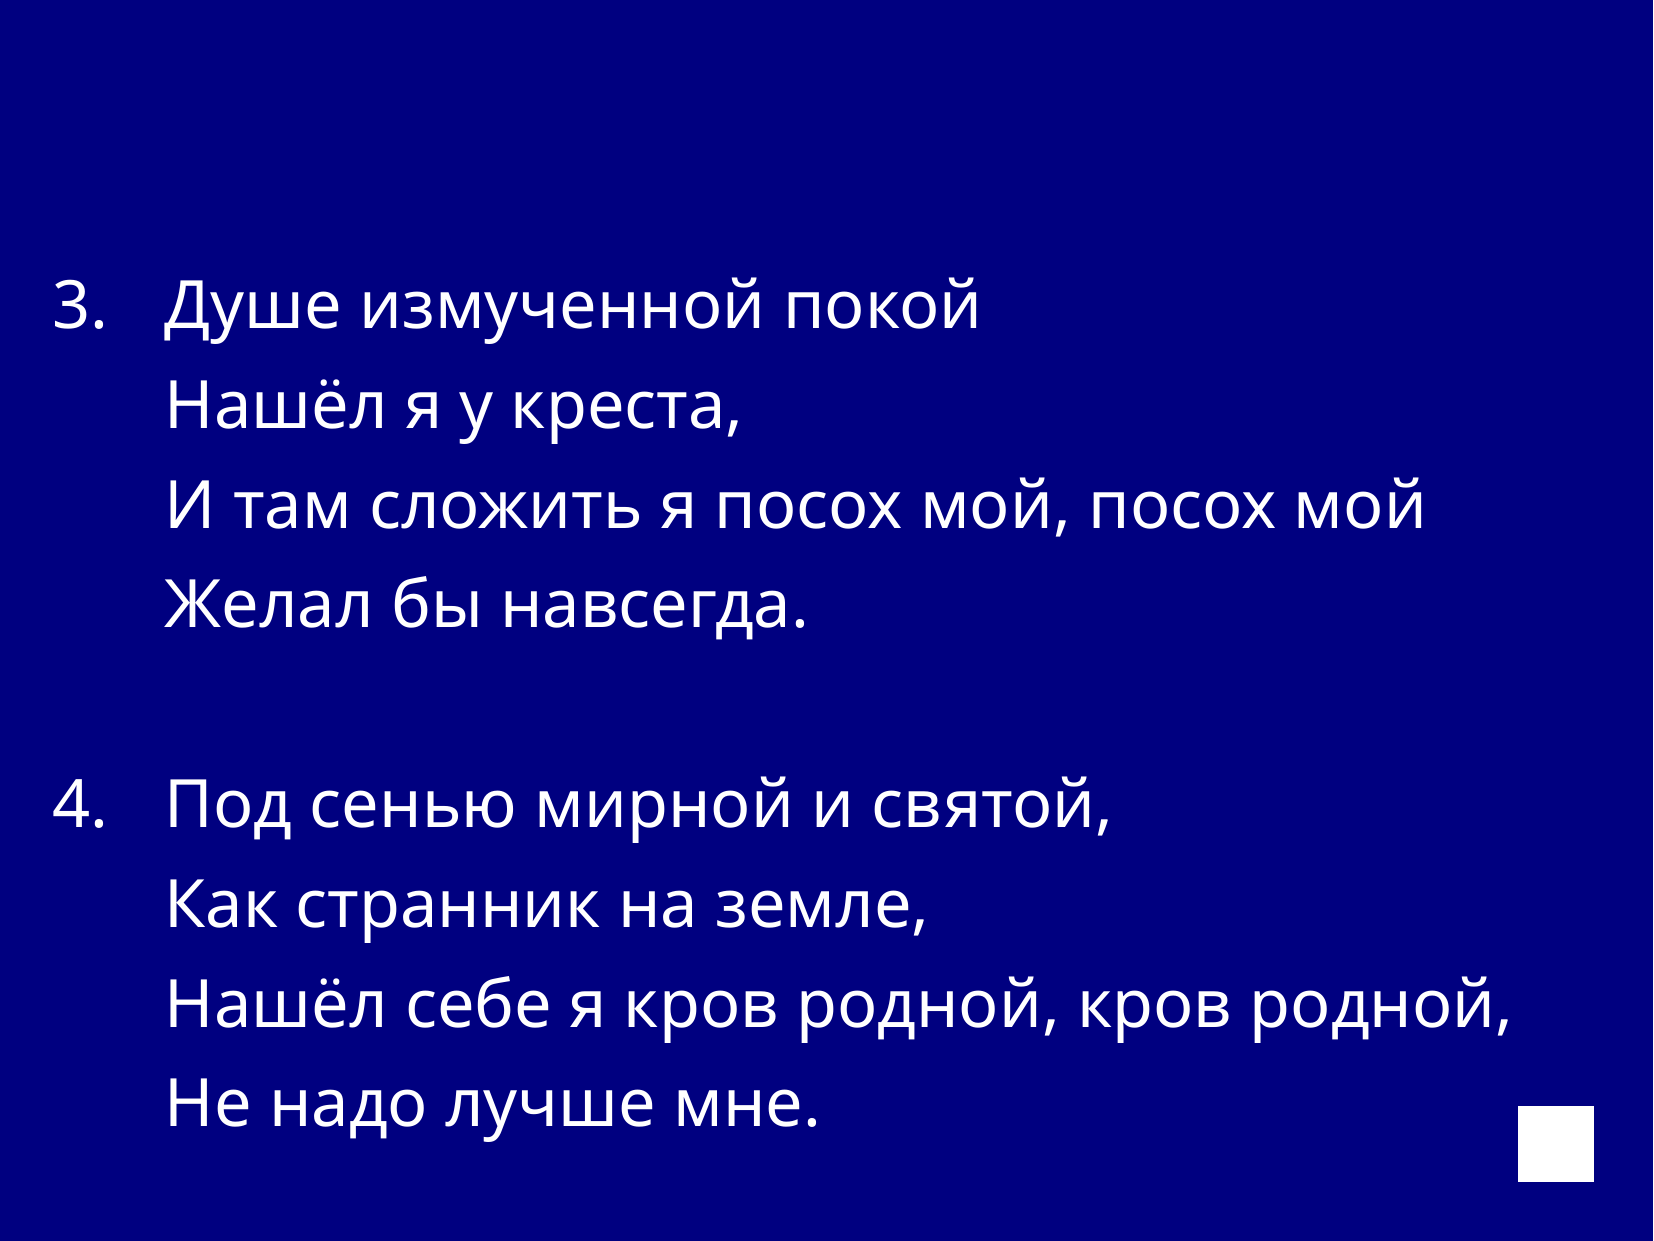

3.	Душе измученной покой
	Нашёл я у креста,
	И там сложить я посох мой, посох мой
	Желал бы навсегда.
4.	Под сенью мирной и святой,
	Как странник на земле,
	Нашёл себе я кров родной, кров родной,
	Не надо лучше мне.